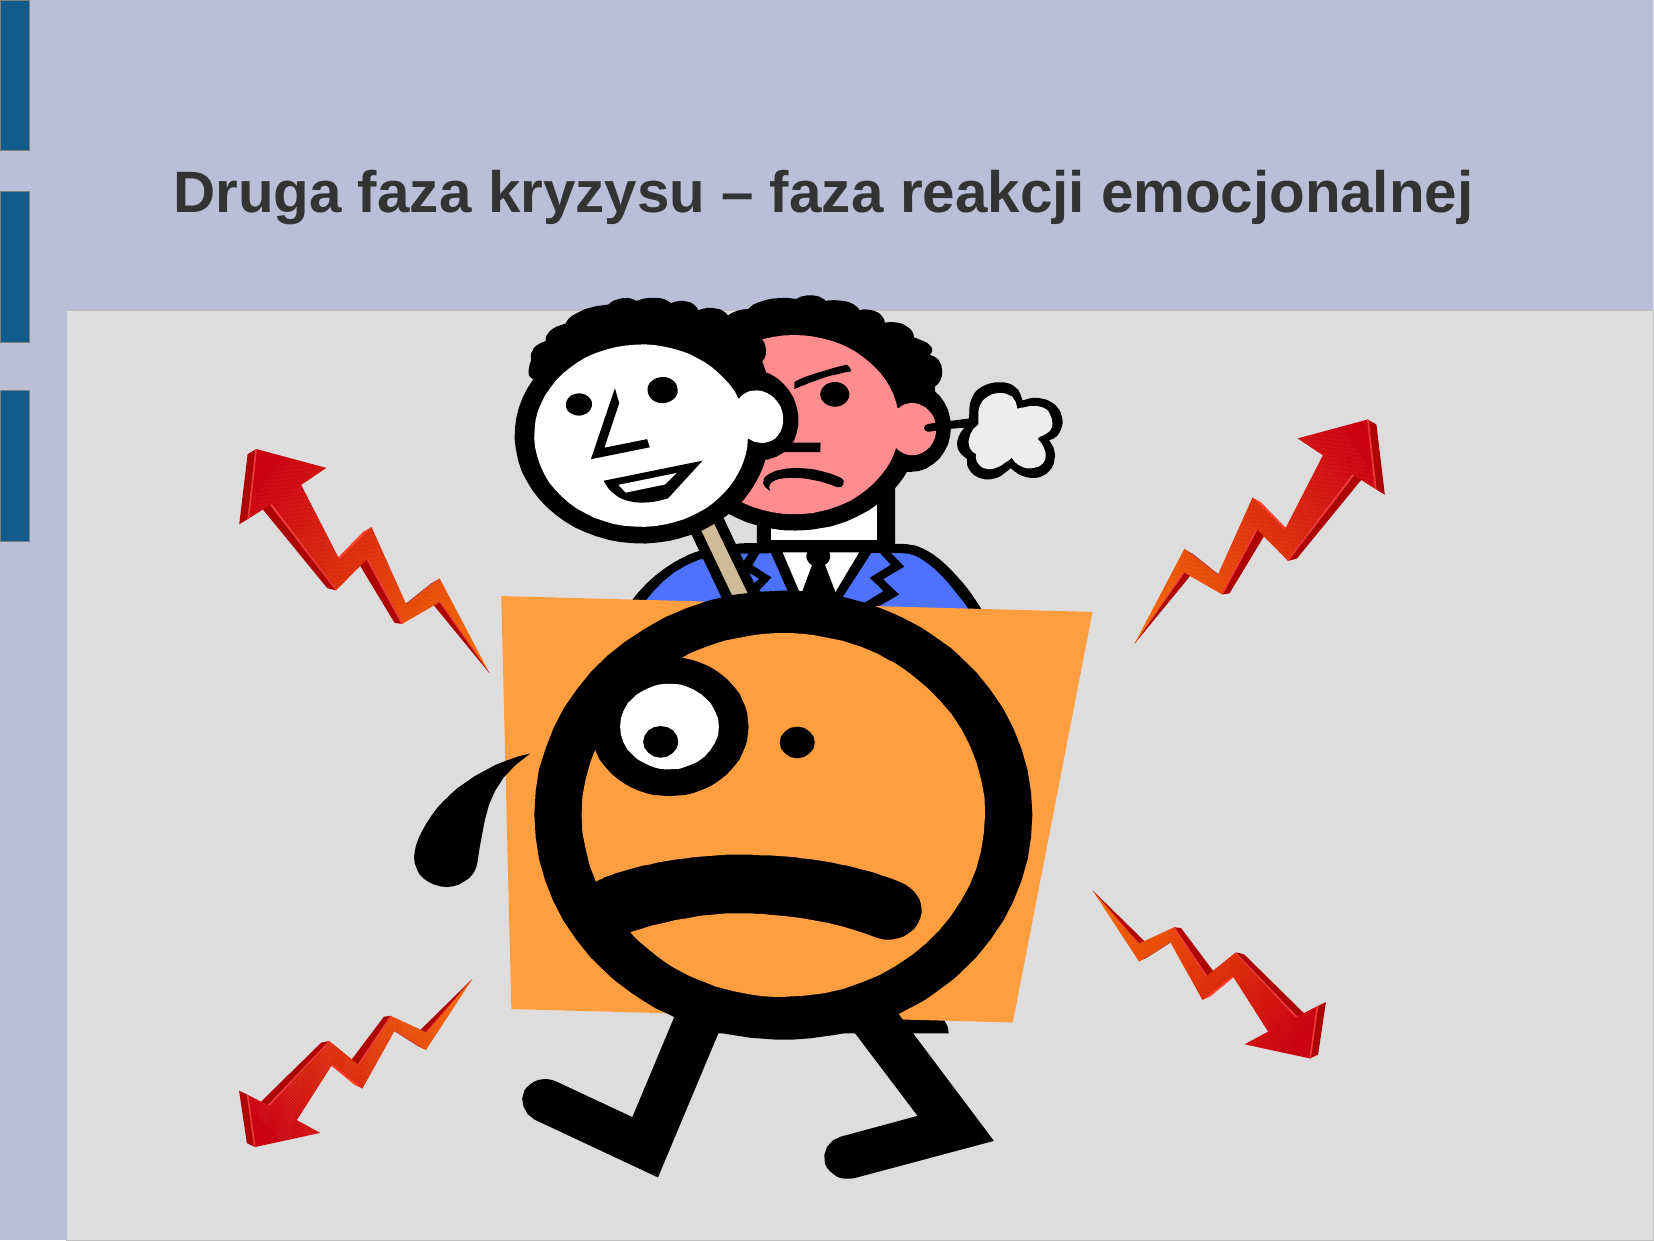

# Druga faza kryzysu – faza reakcji emocjonalnej